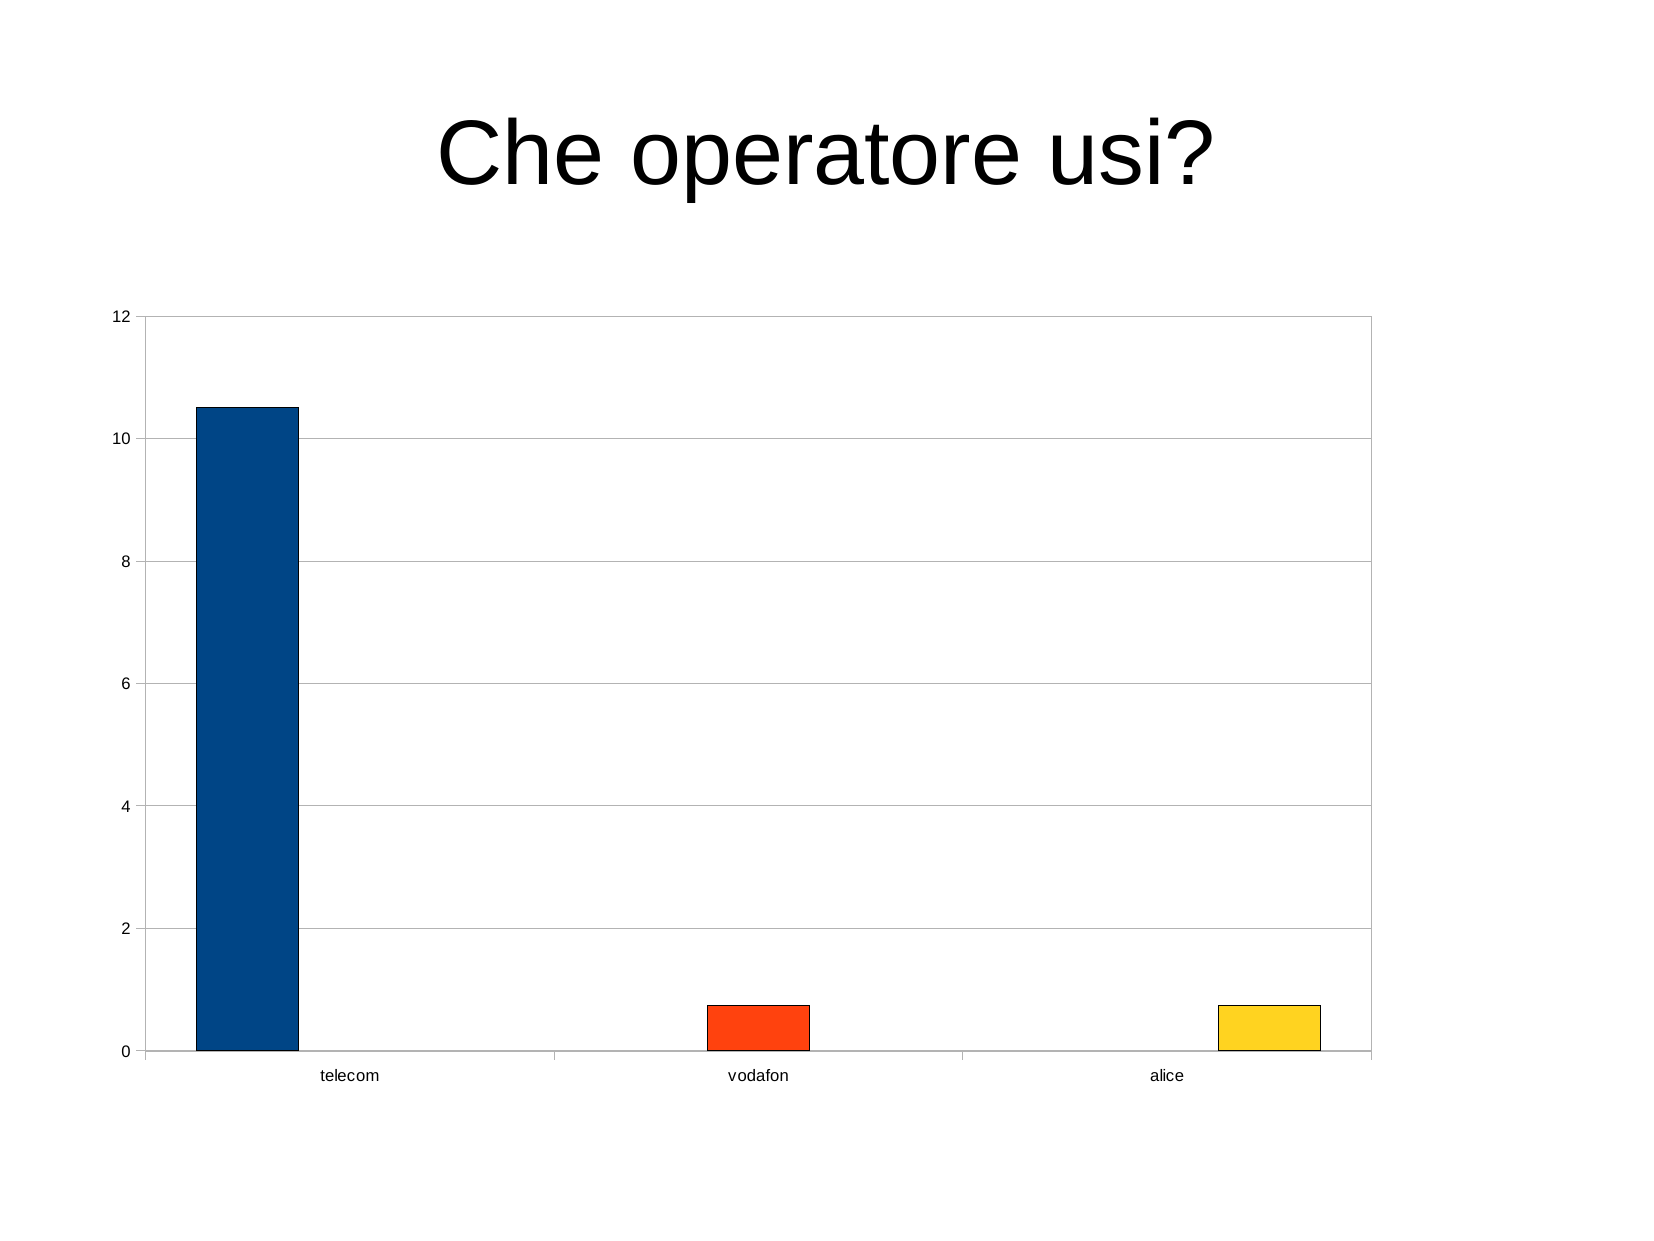

# Che operatore usi?
### Chart
| Category | Colonna 1 | Colonna 2 | Colonna 3 |
|---|---|---|---|
| telecom | 10.5 | None | None |
| vodafon | None | 0.75 | None |
| alice | None | None | 0.75 |